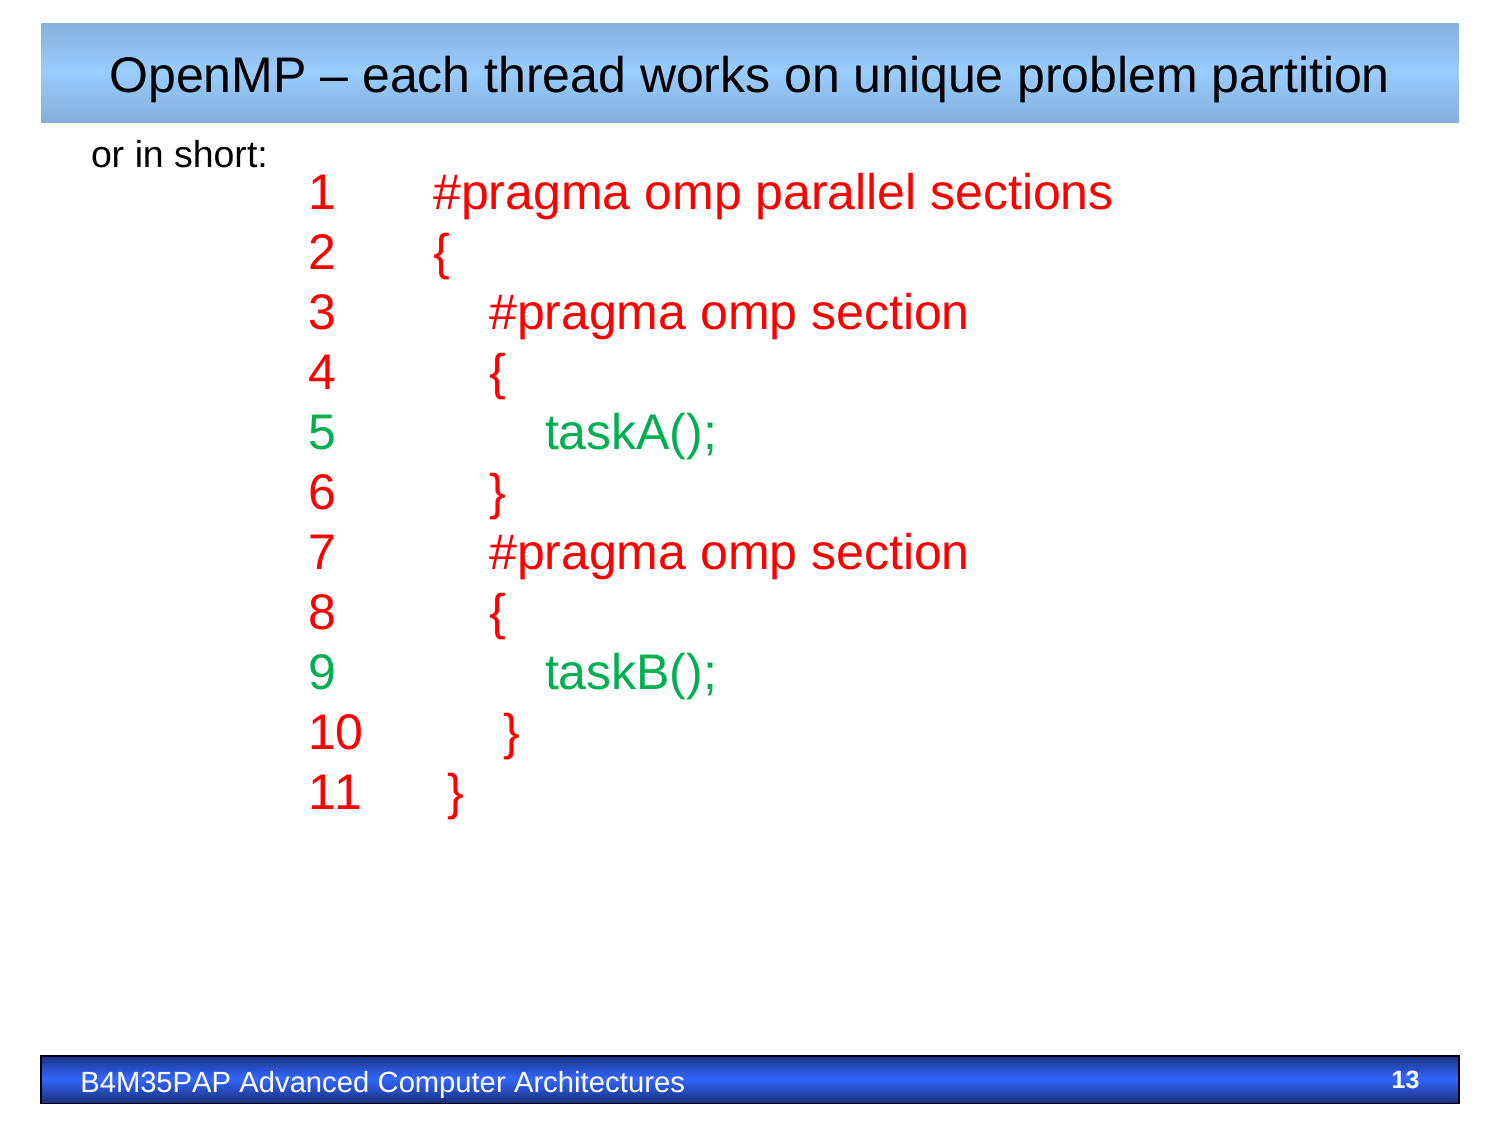

# OpenMP – each thread works on unique problem partition
or in short:
1 #pragma omp parallel sections
2 {
3 #pragma omp section
4 {
5 taskA();
6 }
7 #pragma omp section
8 {
9 taskB();
10 }
11 }